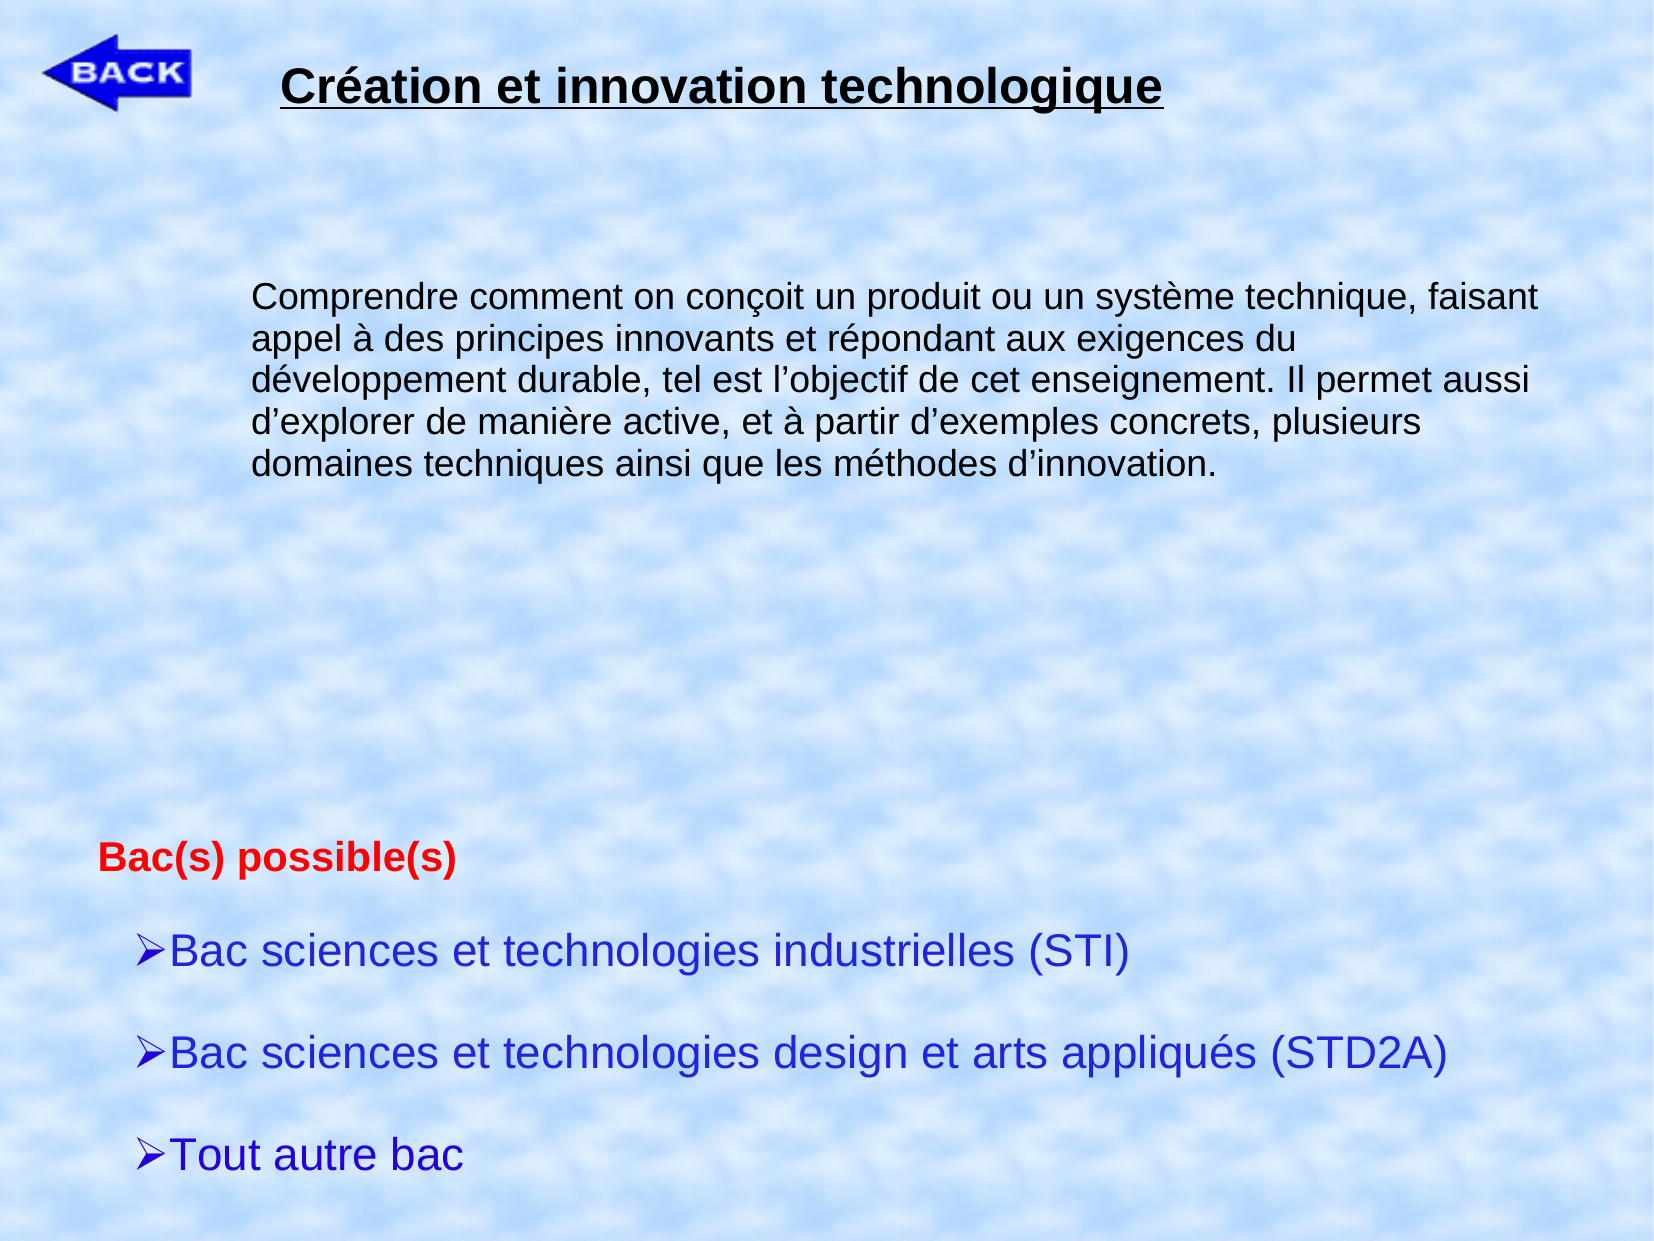

Création et innovation technologique
Comprendre comment on conçoit un produit ou un système technique, faisant appel à des principes innovants et répondant aux exigences du développement durable, tel est l’objectif de cet enseignement. Il permet aussi d’explorer de manière active, et à partir d’exemples concrets, plusieurs domaines techniques ainsi que les méthodes d’innovation.
Bac(s) possible(s)
Bac sciences et technologies industrielles (STI)
Bac sciences et technologies design et arts appliqués (STD2A)
Tout autre bac